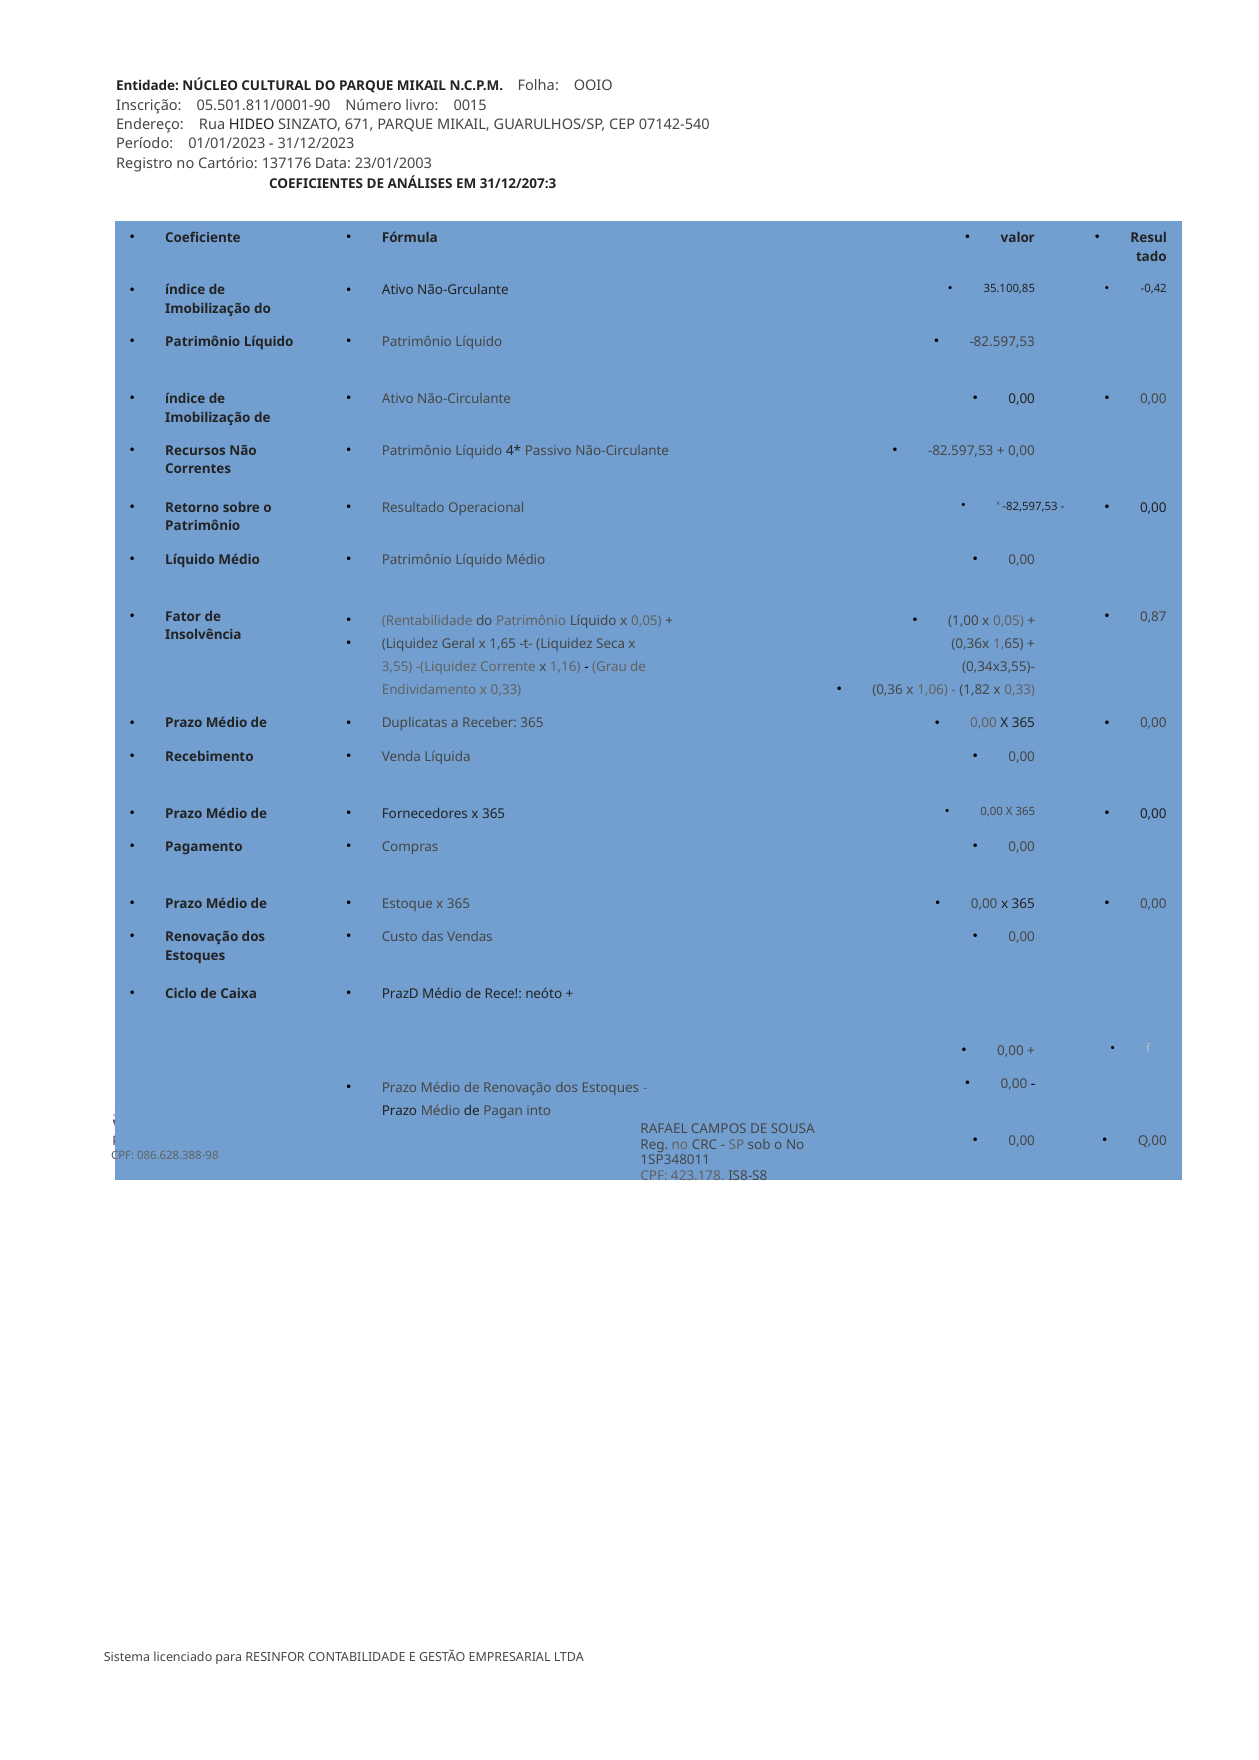

Entidade: NÚCLEO CULTURAL DO PARQUE MIKAIL N.C.P.M. Folha: OOIO
Inscrição: 05.501.811/0001-90 Número livro: 0015
Endereço: Rua HIDEO SINZATO, 671, PARQUE MIKAIL, GUARULHOS/SP, CEP 07142-540
Período: 01/01/2023 - 31/12/2023
Registro no Cartório: 137176 Data: 23/01/2003
COEFICIENTES DE ANÁLISES EM 31/12/207:3
| Coeficiente | Fórmula | valor | Resultado |
| --- | --- | --- | --- |
| índice de Imobilização do | Ativo Não-Grculante | 35.100,85 | -0,42 |
| Patrimônio Líquido | Patrimônio Líquido | -82.597,53 | |
| índice de Imobilização de | Ativo Não-Circulante | 0,00 | 0,00 |
| Recursos Não Correntes | Patrimônio Líquido 4\* Passivo Não-Circulante | -82.597,53 + 0,00 | |
| Retorno sobre o Patrimônio | Resultado Operacional | ' -82,597,53 - | 0,00 |
| Líquido Médio | Patrimônio Líquido Médio | 0,00 | |
| Fator de Insolvência | (Rentabilidade do Patrimônio Líquido x 0,05) + (Liquidez Geral x 1,65 -t- (Liquidez Seca x 3,55) -(Liquidez Corrente x 1,16) - (Grau de Endividamento x 0,33) | (1,00 x 0,05) + (0,36x 1,65) + (0,34x3,55)- (0,36 x 1,06) - (1,82 x 0,33) | 0,87 |
| Prazo Médio de | Duplicatas a Receber: 365 | 0,00 X 365 | 0,00 |
| Recebimento | Venda Líquida | 0,00 | |
| Prazo Médio de | Fornecedores x 365 | 0,00 X 365 | 0,00 |
| Pagamento | Compras | 0,00 | |
| Prazo Médio de | Estoque x 365 | 0,00 x 365 | 0,00 |
| Renovação dos Estoques | Custo das Vendas | 0,00 | |
| Ciclo de Caixa | PrazD Médio de Rece!: neóto + | | |
| | | 0,00 + | f |
| | Prazo Médio de Renovação dos Estoques -Prazo Médio de Pagan into | 0,00 - | |
| | | 0,00 | Q,00 |
RAFAEL CAMPOS DE SOUSA
Reg. no CRC - SP sob o No 1SP348011
CPF: 423.178. IS8-S8
CPF: 086.628.388-98
Sistema licenciado para RESINFOR CONTABILIDADE E GESTÃO EMPRESARIAL LTDA